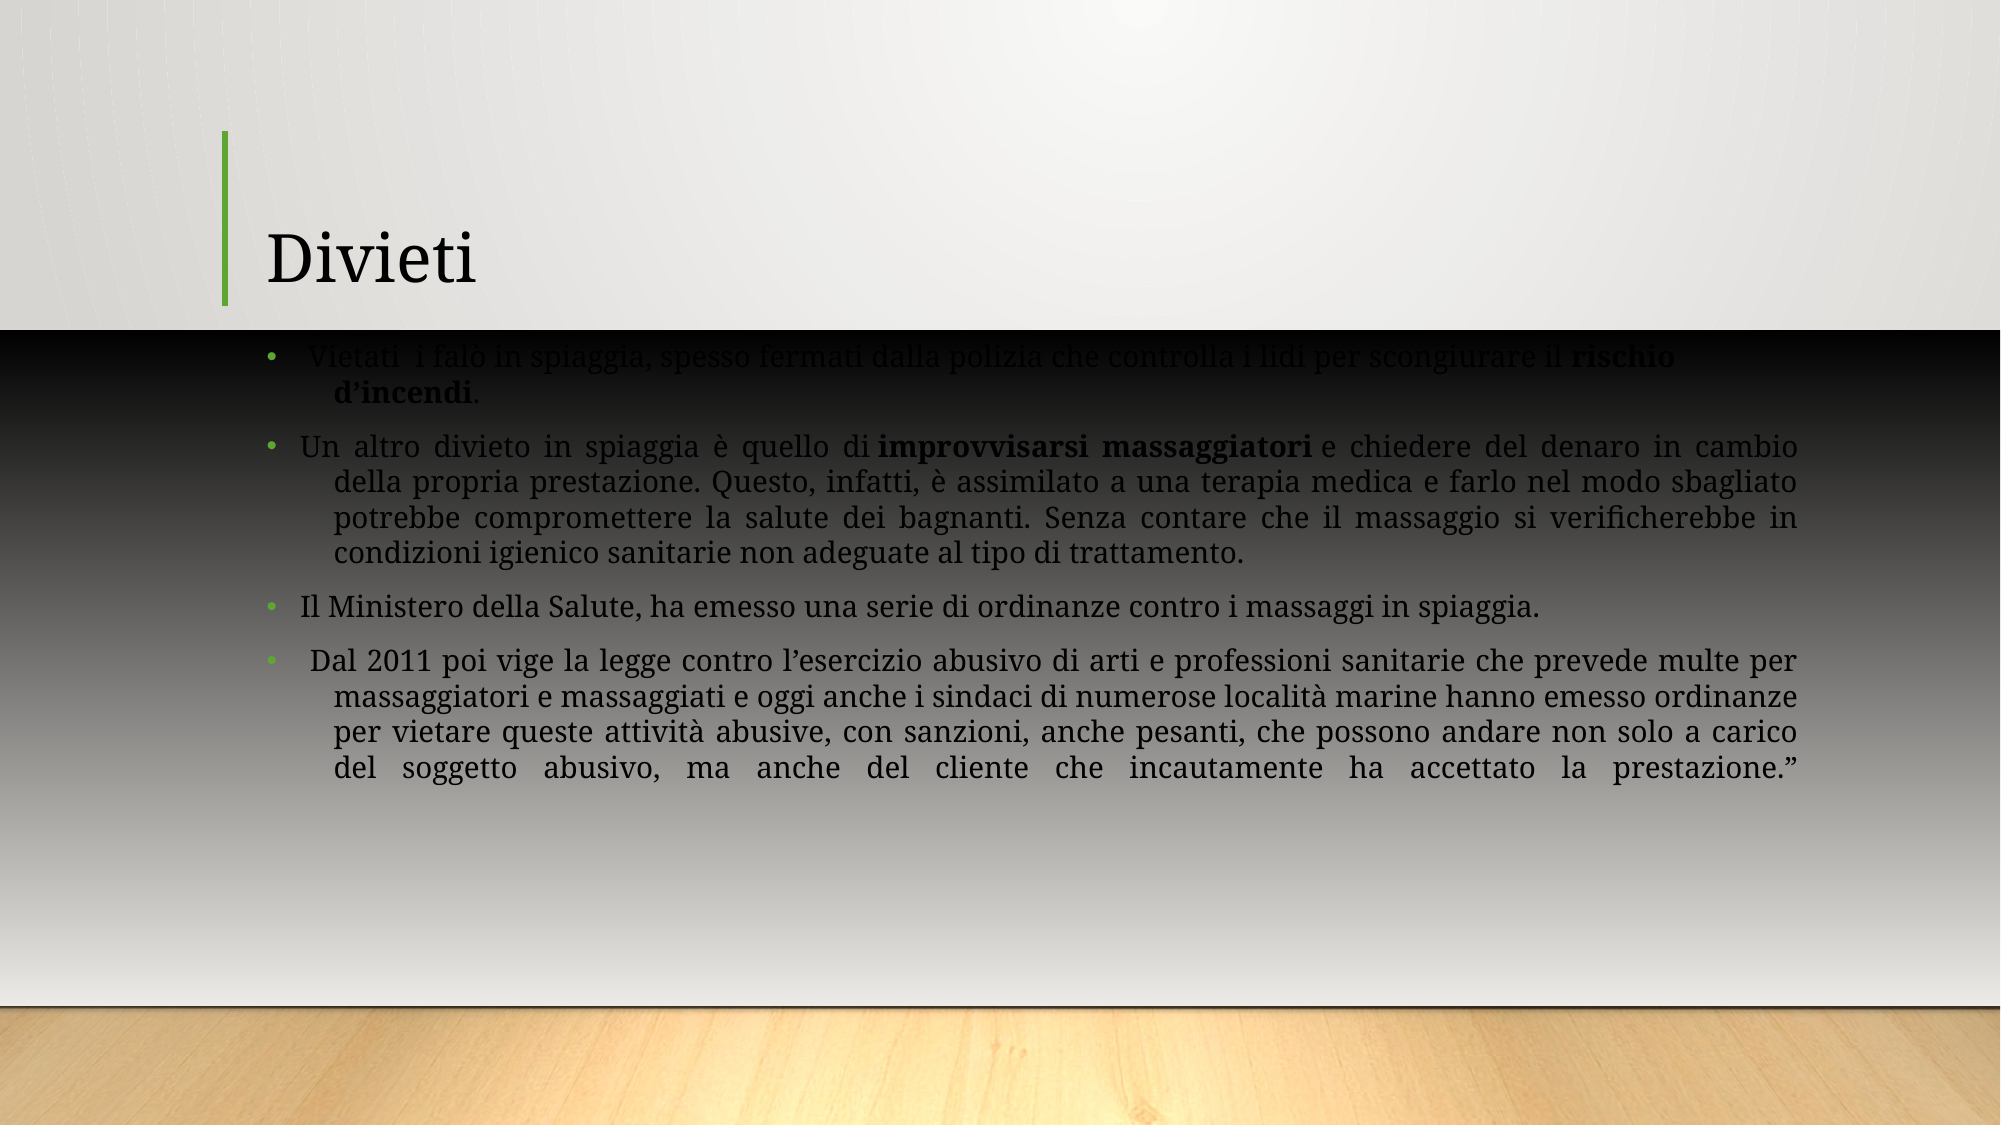

# Divieti
 Vietati i falò in spiaggia, spesso fermati dalla polizia che controlla i lidi per scongiurare il rischio d’incendi.
Un altro divieto in spiaggia è quello di improvvisarsi massaggiatori e chiedere del denaro in cambio della propria prestazione. Questo, infatti, è assimilato a una terapia medica e farlo nel modo sbagliato potrebbe compromettere la salute dei bagnanti. Senza contare che il massaggio si verificherebbe in condizioni igienico sanitarie non adeguate al tipo di trattamento.
Il Ministero della Salute, ha emesso una serie di ordinanze contro i massaggi in spiaggia.
 Dal 2011 poi vige la legge contro l’esercizio abusivo di arti e professioni sanitarie che prevede multe per massaggiatori e massaggiati e oggi anche i sindaci di numerose località marine hanno emesso ordinanze per vietare queste attività abusive, con sanzioni, anche pesanti, che possono andare non solo a carico del soggetto abusivo, ma anche del cliente che incautamente ha accettato la prestazione.”